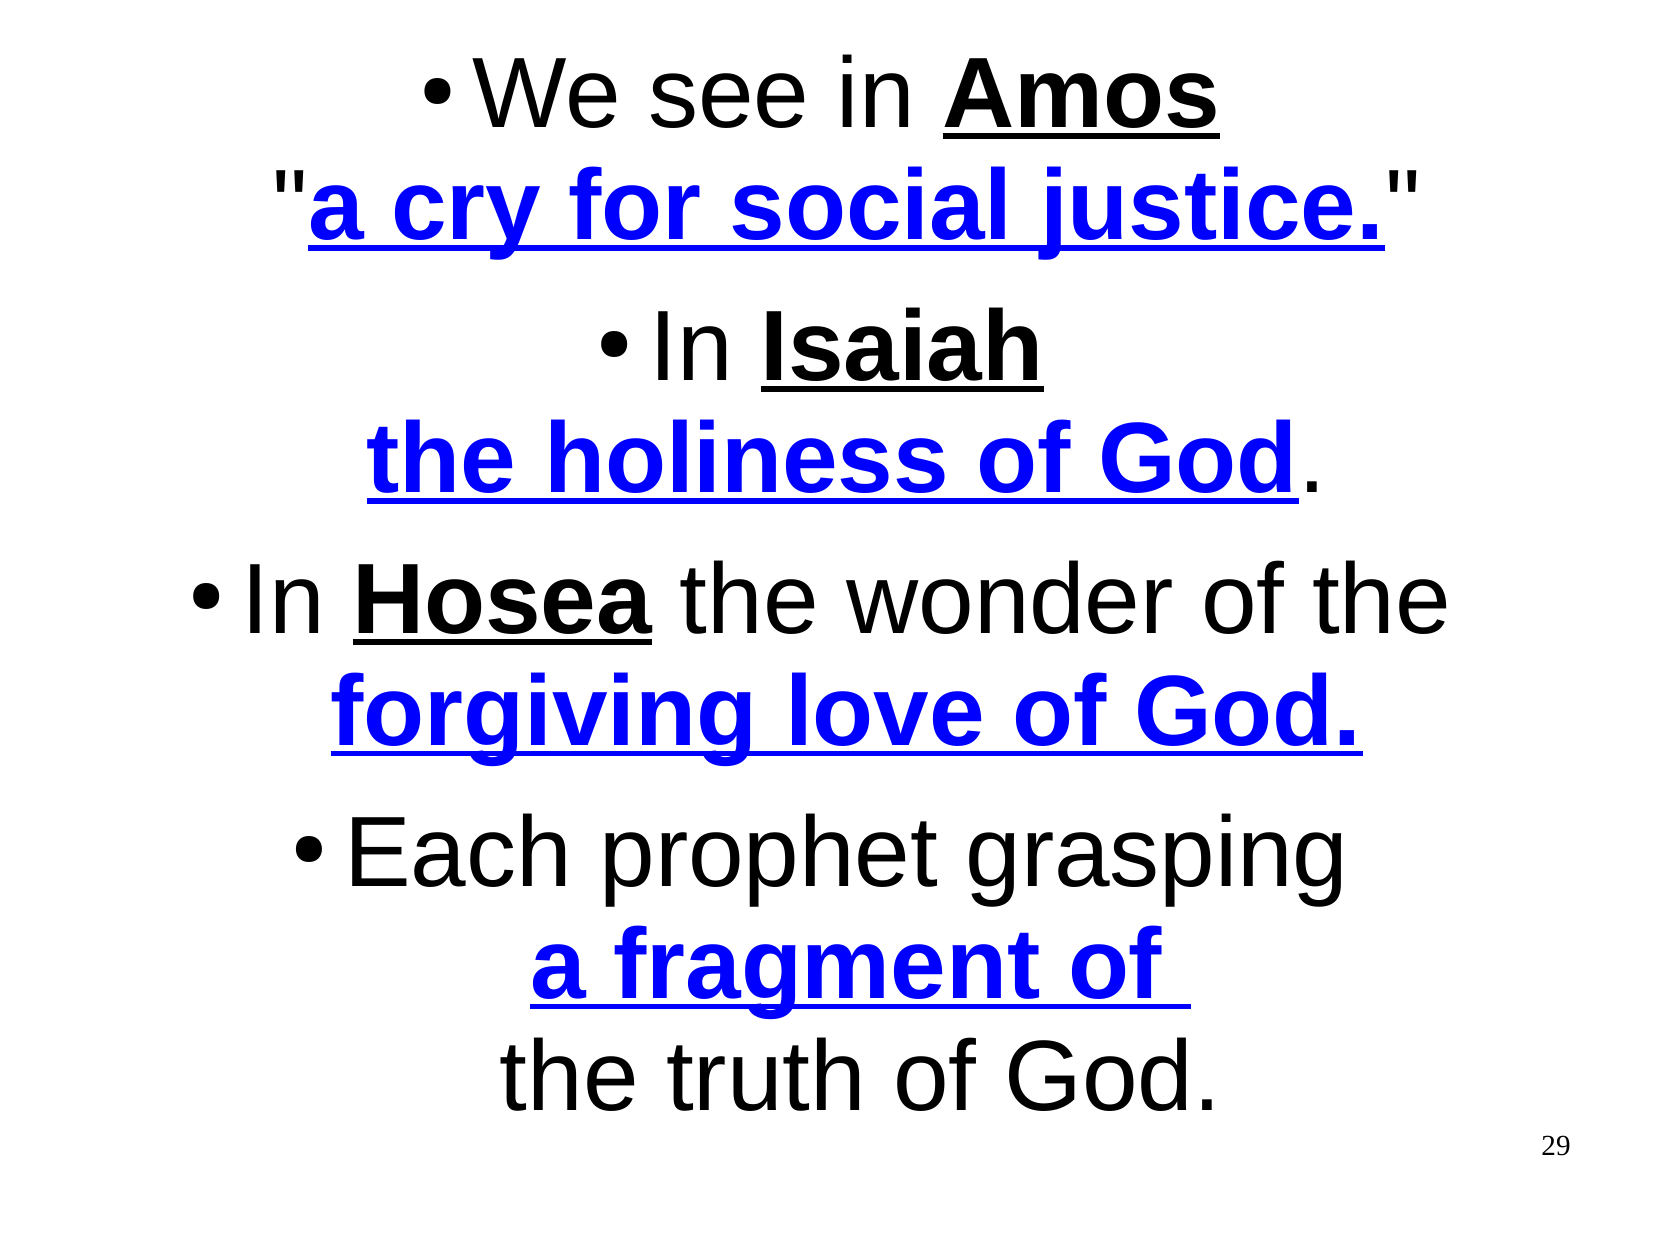

# We see in Amos "a cry for social justice."
In Isaiah
the holiness of God.
In Hosea the wonder of the
forgiving love of God.
Each prophet grasping
a fragment of
the truth of God.
29